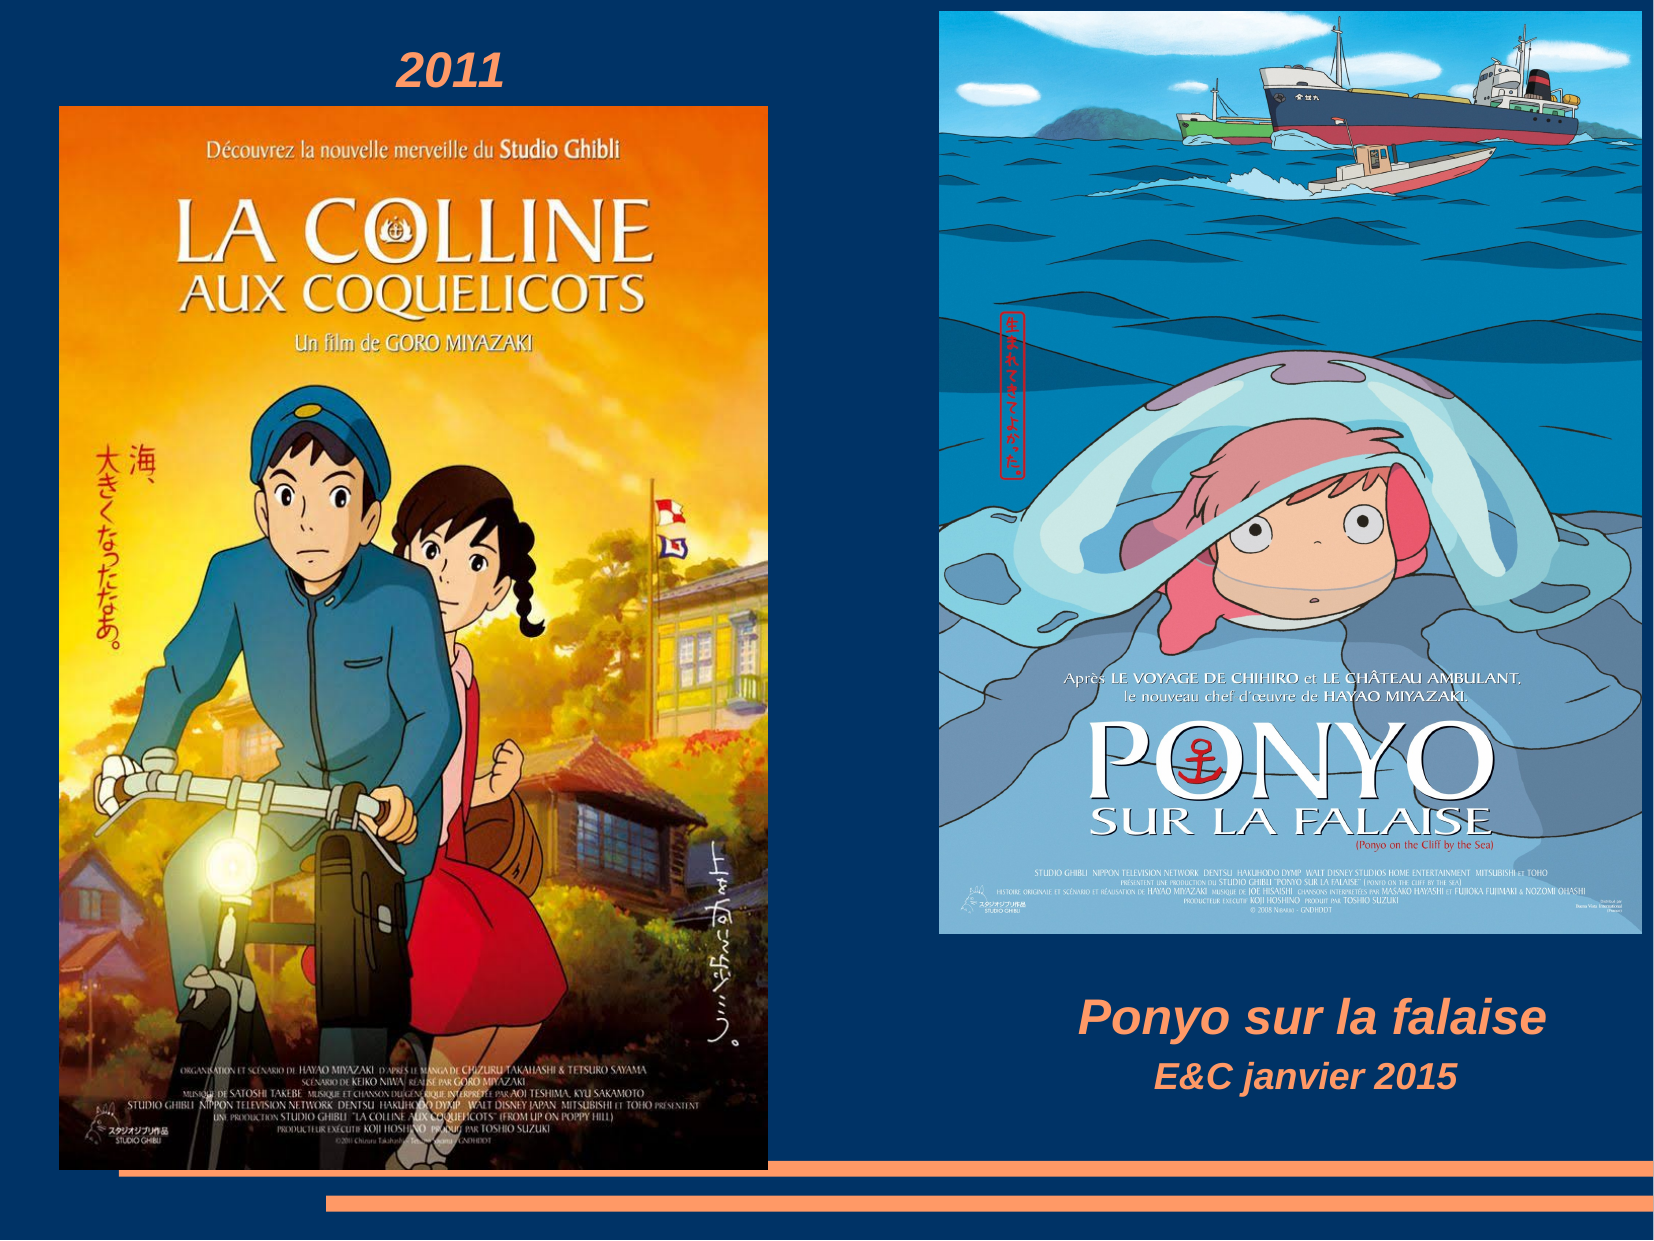

2011
# Ponyo sur la falaise E&C janvier 2015